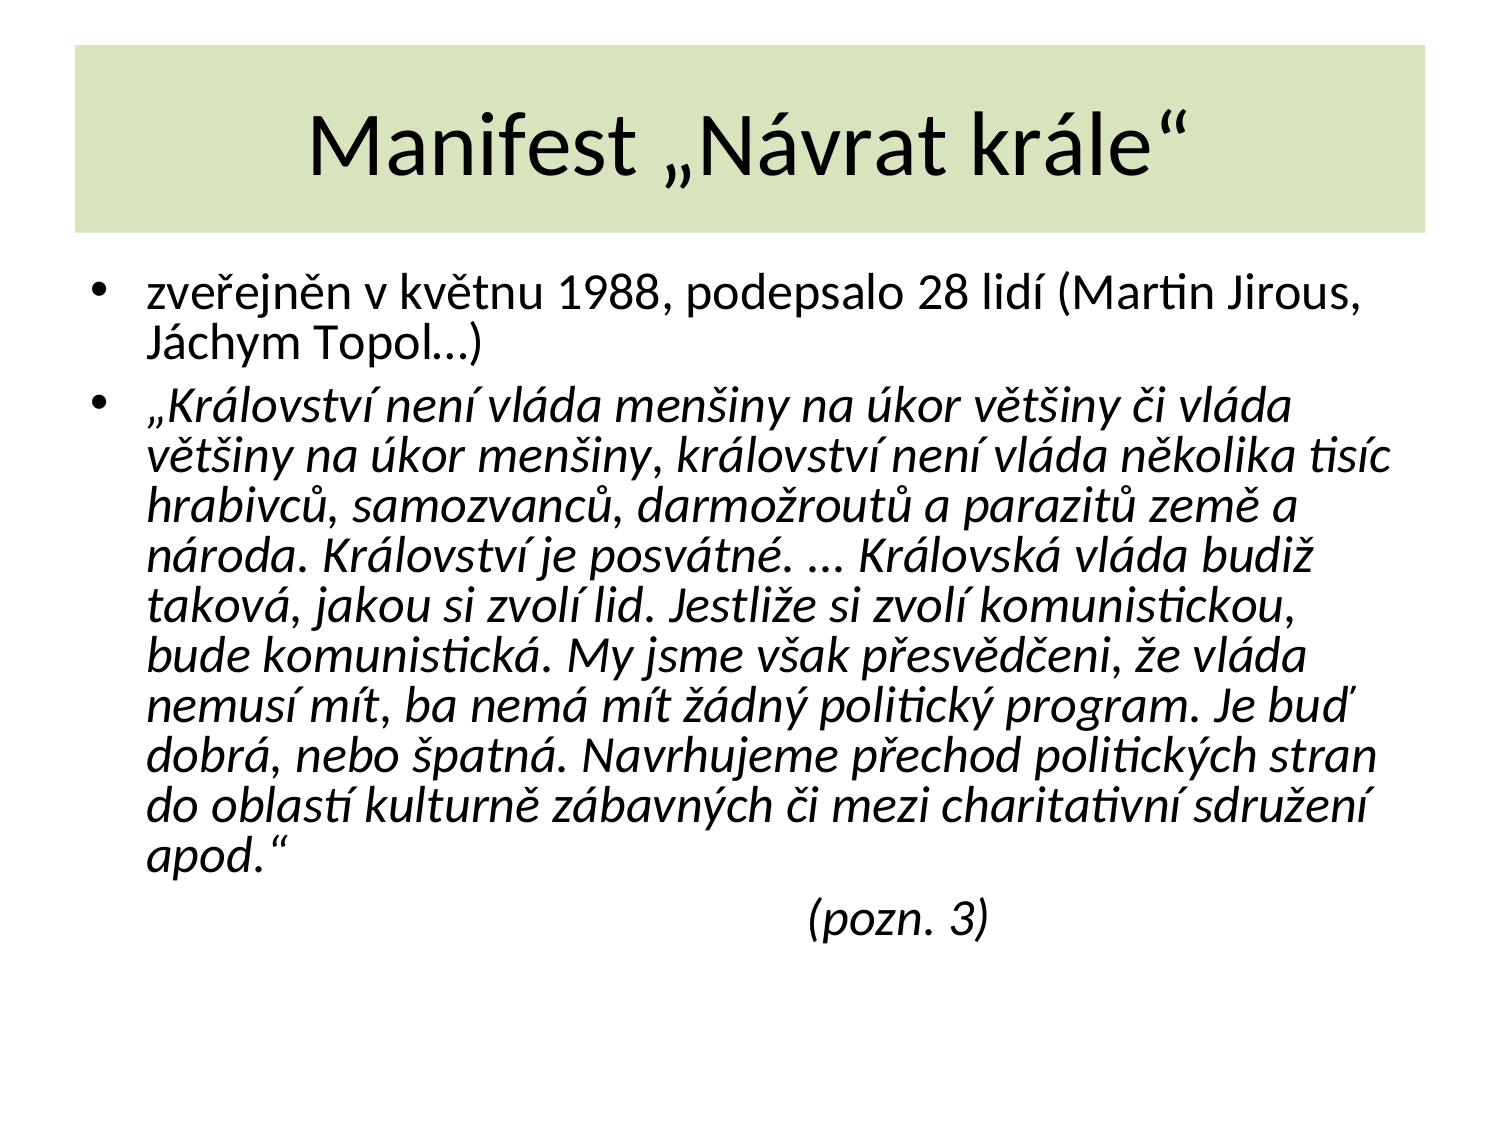

# Manifest „Návrat krále“
zveřejněn v květnu 1988, podepsalo 28 lidí (Martin Jirous, Jáchym Topol…)
„Království není vláda menšiny na úkor většiny či vláda většiny na úkor menšiny, království není vláda několika tisíc hrabivců, samozvanců, darmožroutů a parazitů země a národa. Království je posvátné. ... Královská vláda budiž taková, jakou si zvolí lid. Jestliže si zvolí komunistickou, bude komunistická. My jsme však přesvědčeni, že vláda nemusí mít, ba nemá mít žádný politický program. Je buď dobrá, nebo špatná. Navrhujeme přechod politických stran do oblastí kulturně zábavných či mezi charitativní sdružení apod.“
 (pozn. 3)